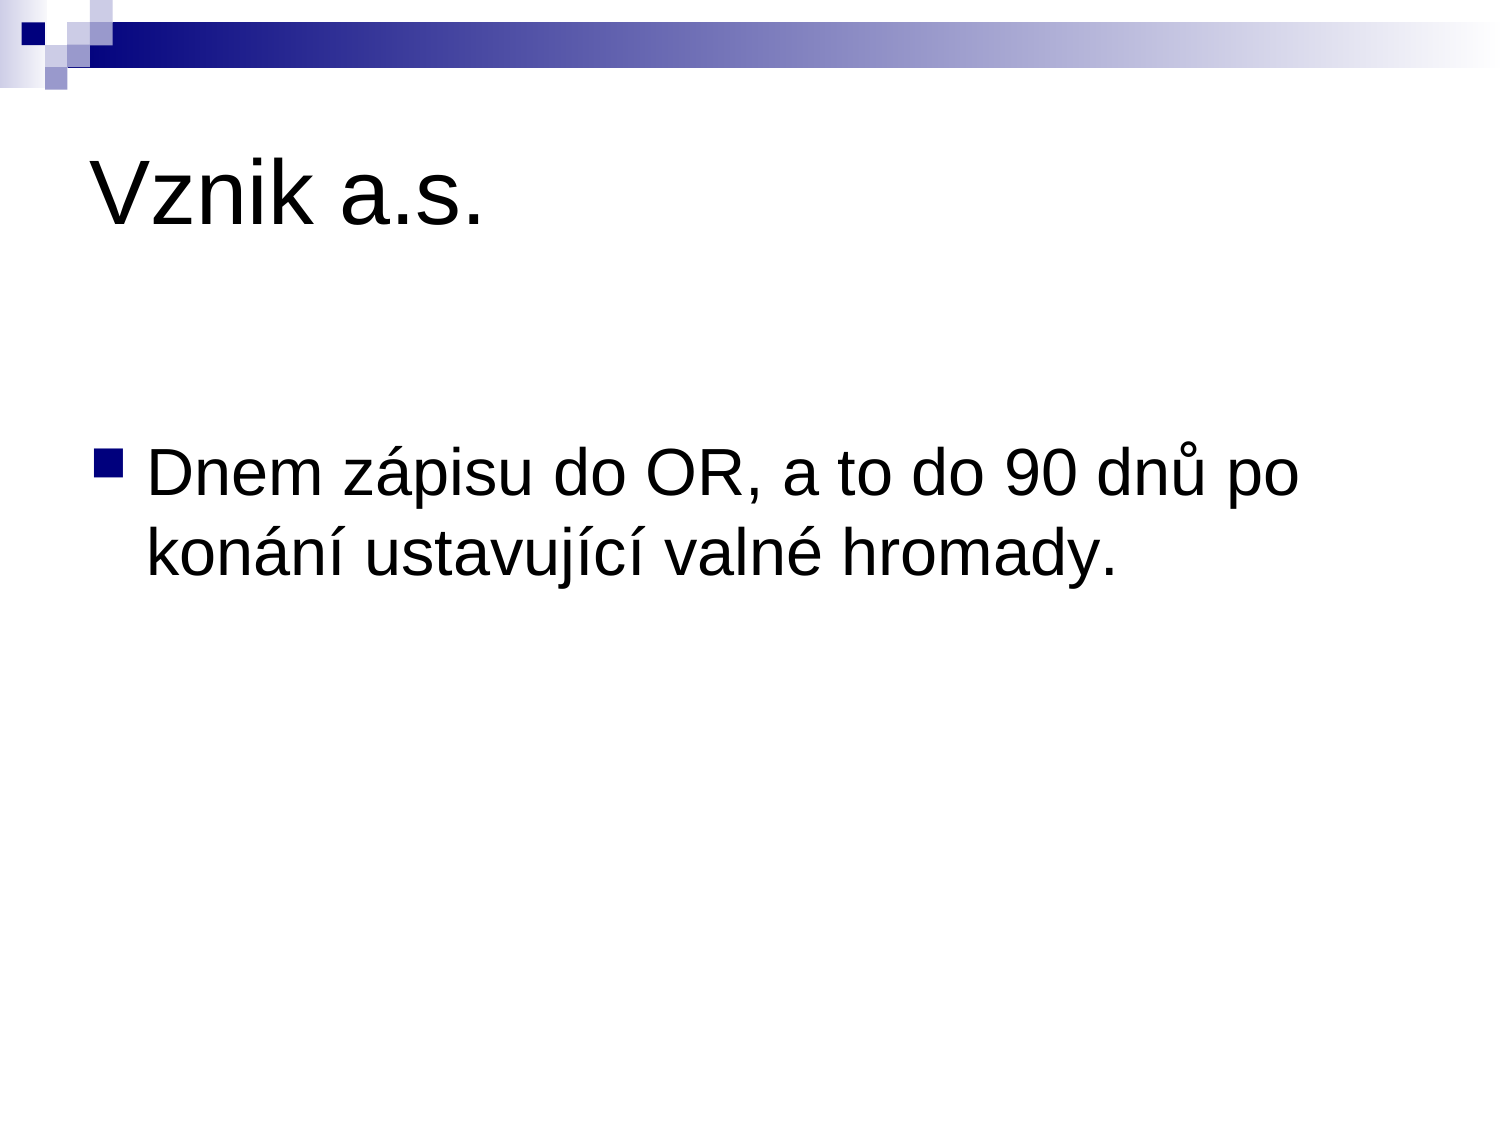

# Vznik a.s.
Dnem zápisu do OR, a to do 90 dnů po konání ustavující valné hromady.